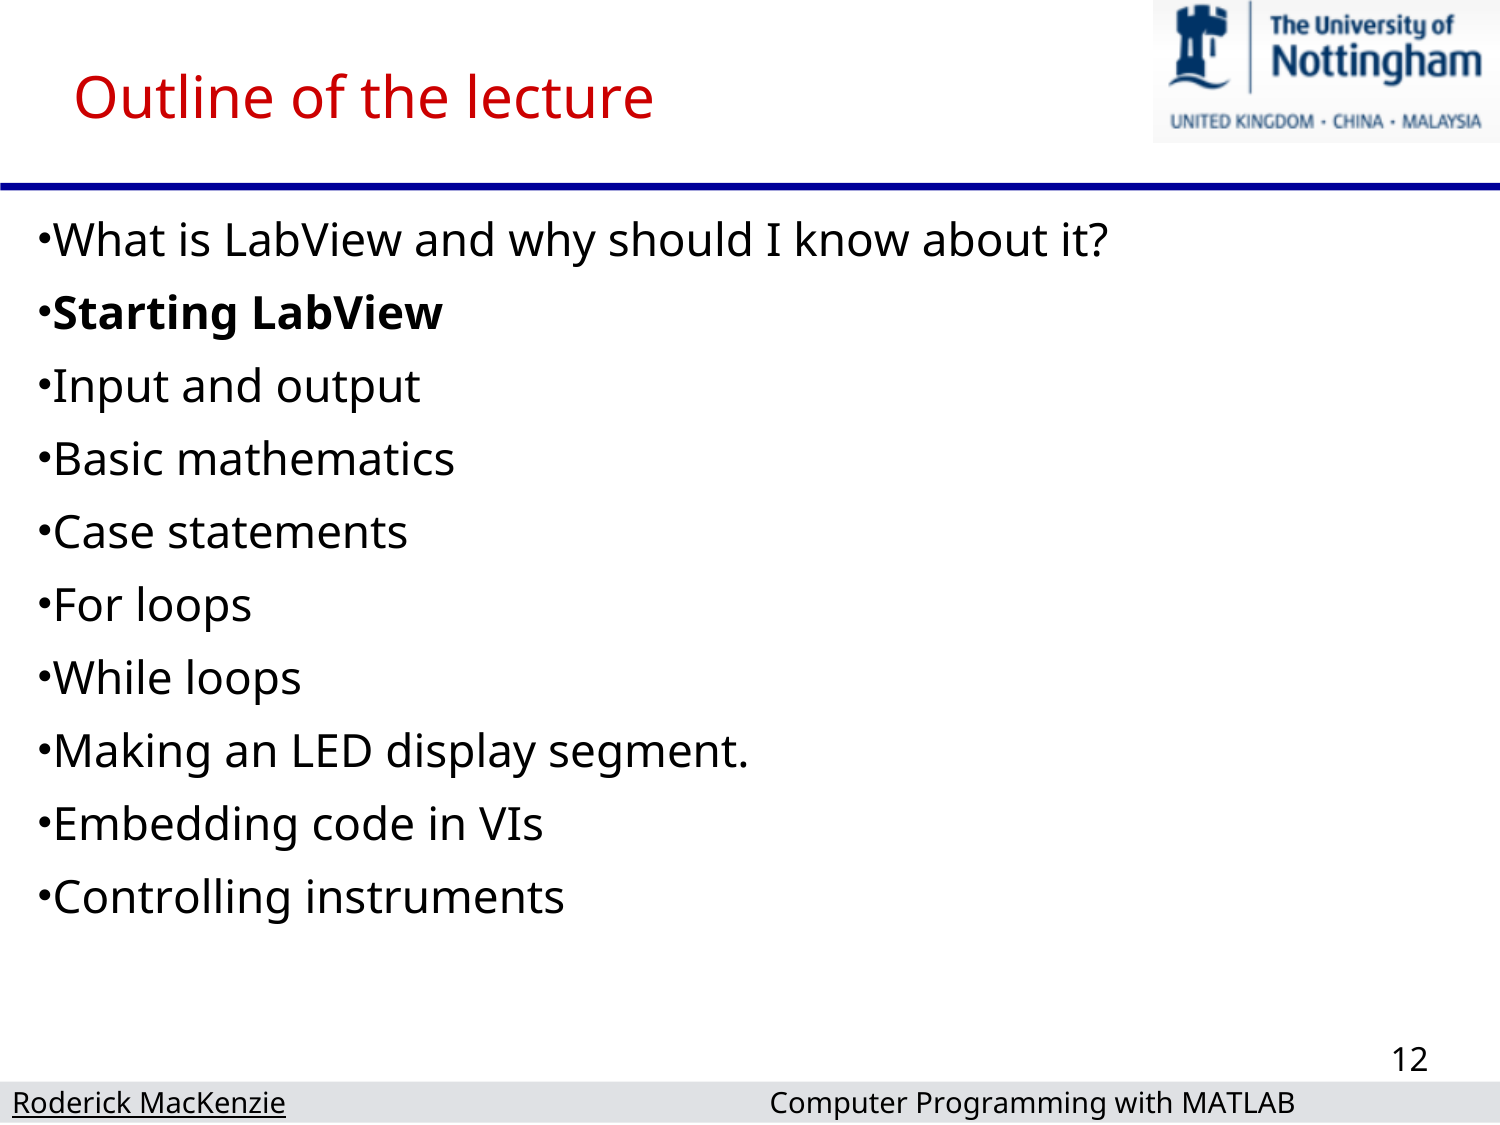

# Outline of the lecture
What is LabView and why should I know about it?
Starting LabView
Input and output
Basic mathematics
Case statements
For loops
While loops
Making an LED display segment.
Embedding code in VIs
Controlling instruments